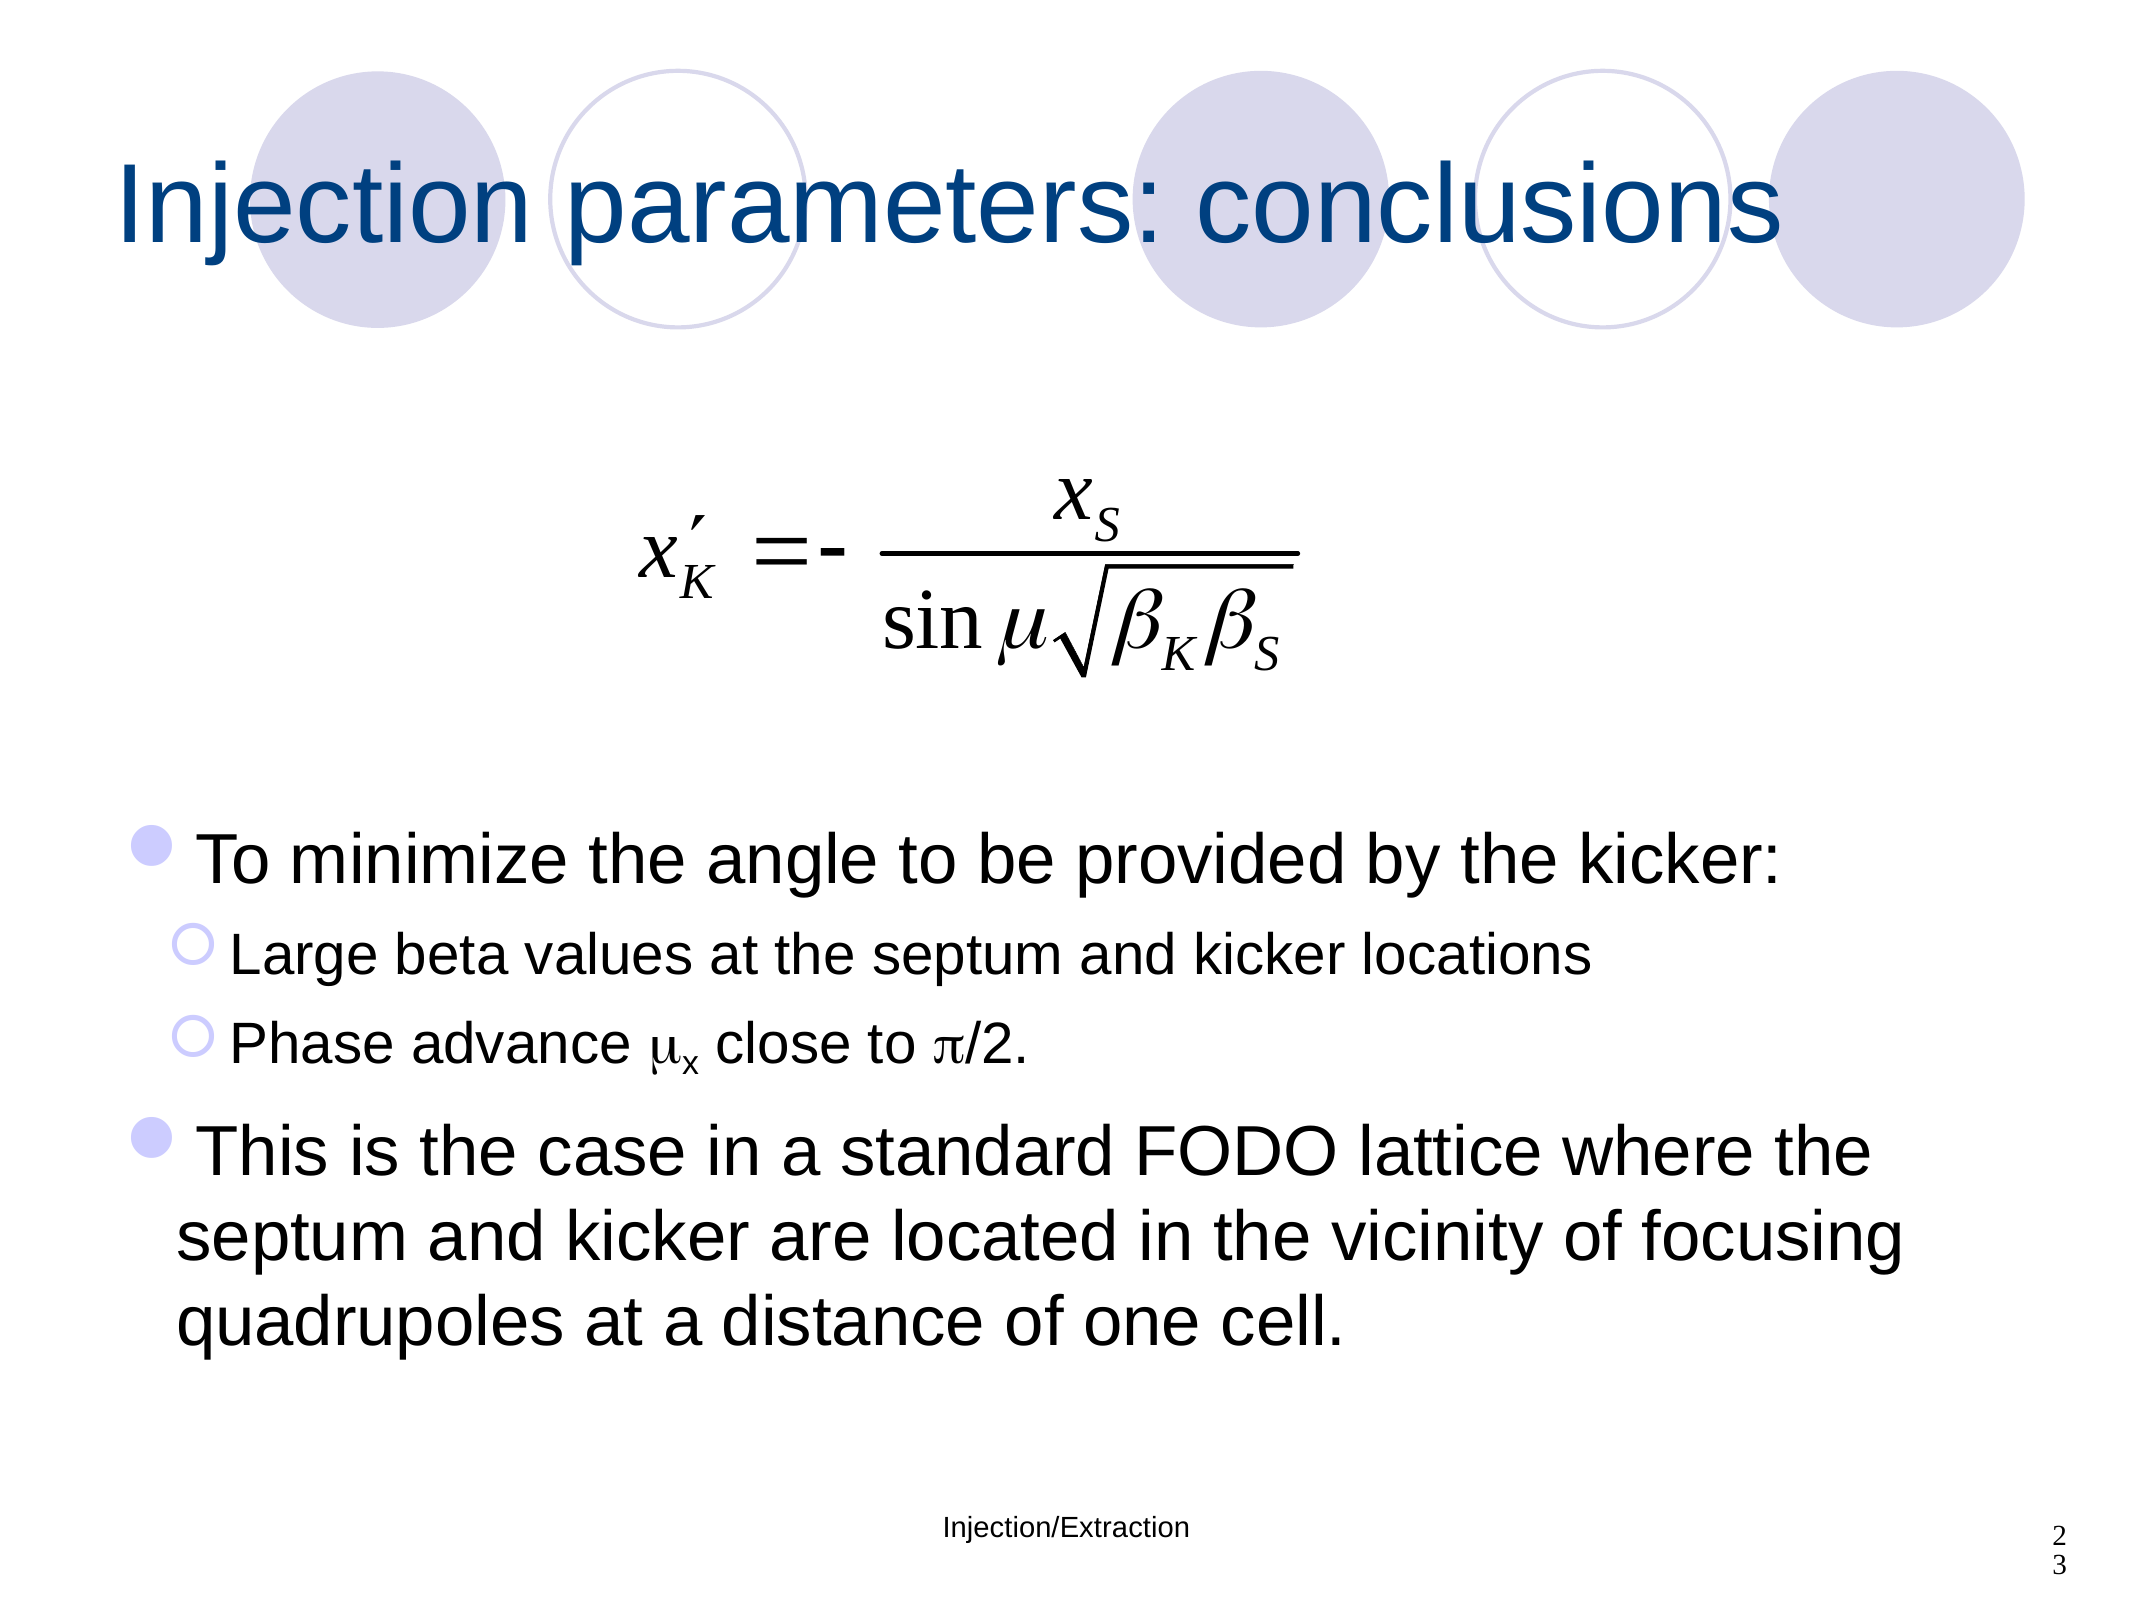

# Injection parameters: conclusions
To minimize the angle to be provided by the kicker:
Large beta values at the septum and kicker locations
Phase advance x close to /2.
This is the case in a standard FODO lattice where the septum and kicker are located in the vicinity of focusing quadrupoles at a distance of one cell.
23